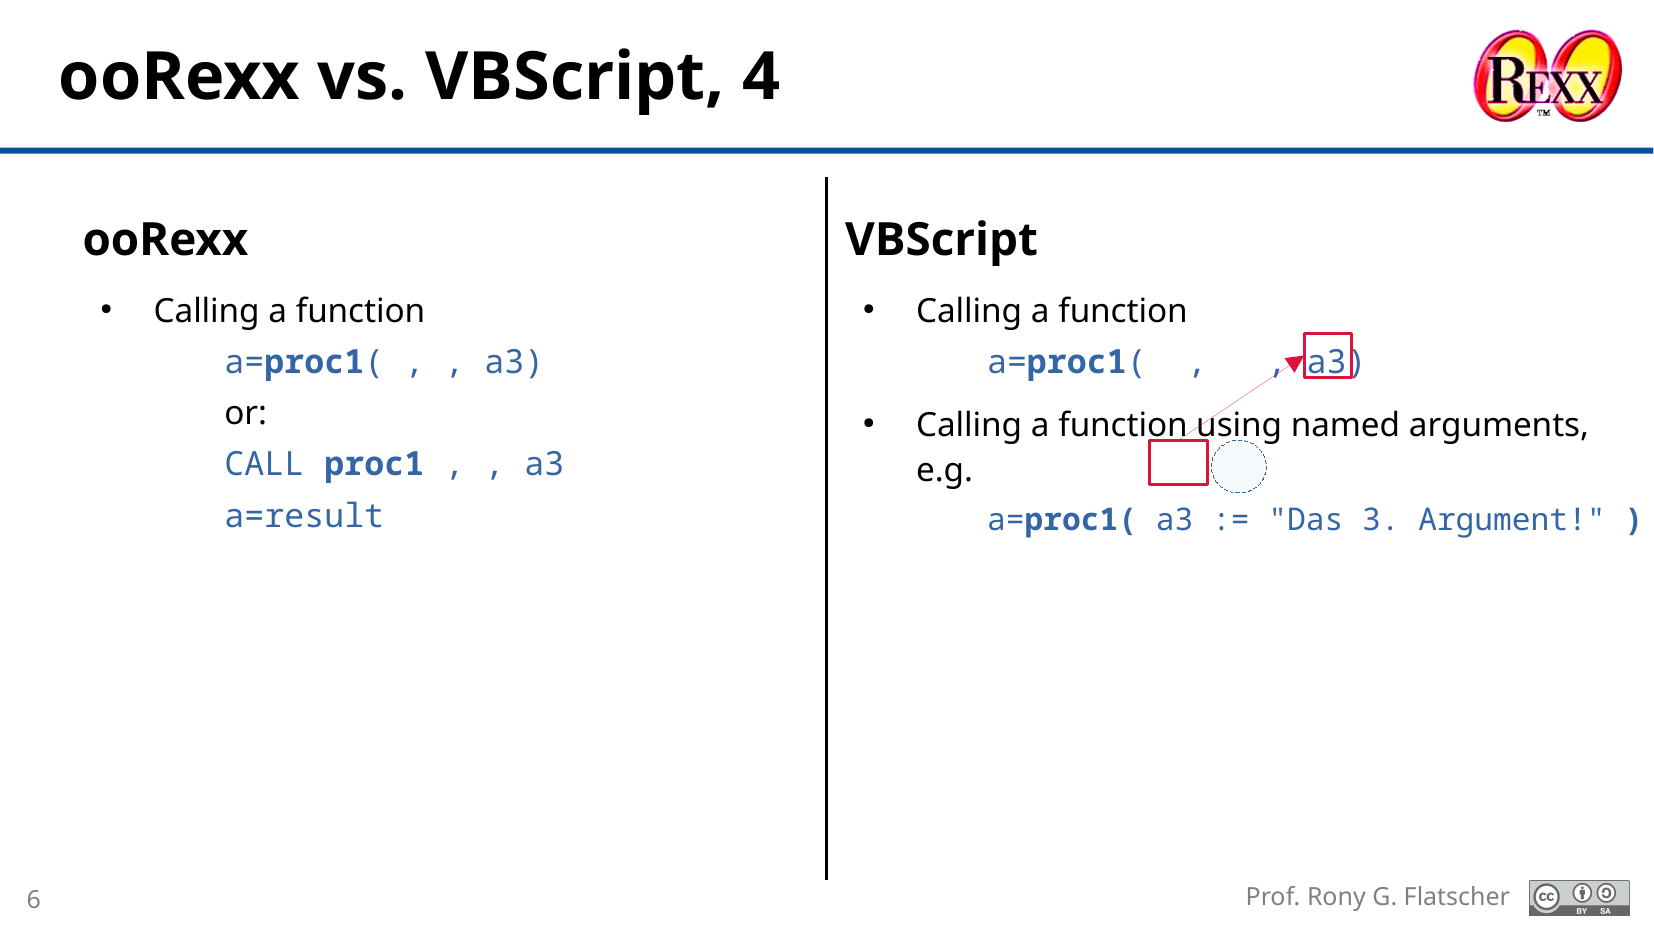

# ooRexx vs. VBScript, 4
ooRexx
Calling a function
a=proc1( , , a3)
or:
CALL proc1 , , a3
a=result
VBScript
Calling a function
a=proc1( , , a3)
Calling a function using named arguments, e.g.
a=proc1( a3 := "Das 3. Argument!" )